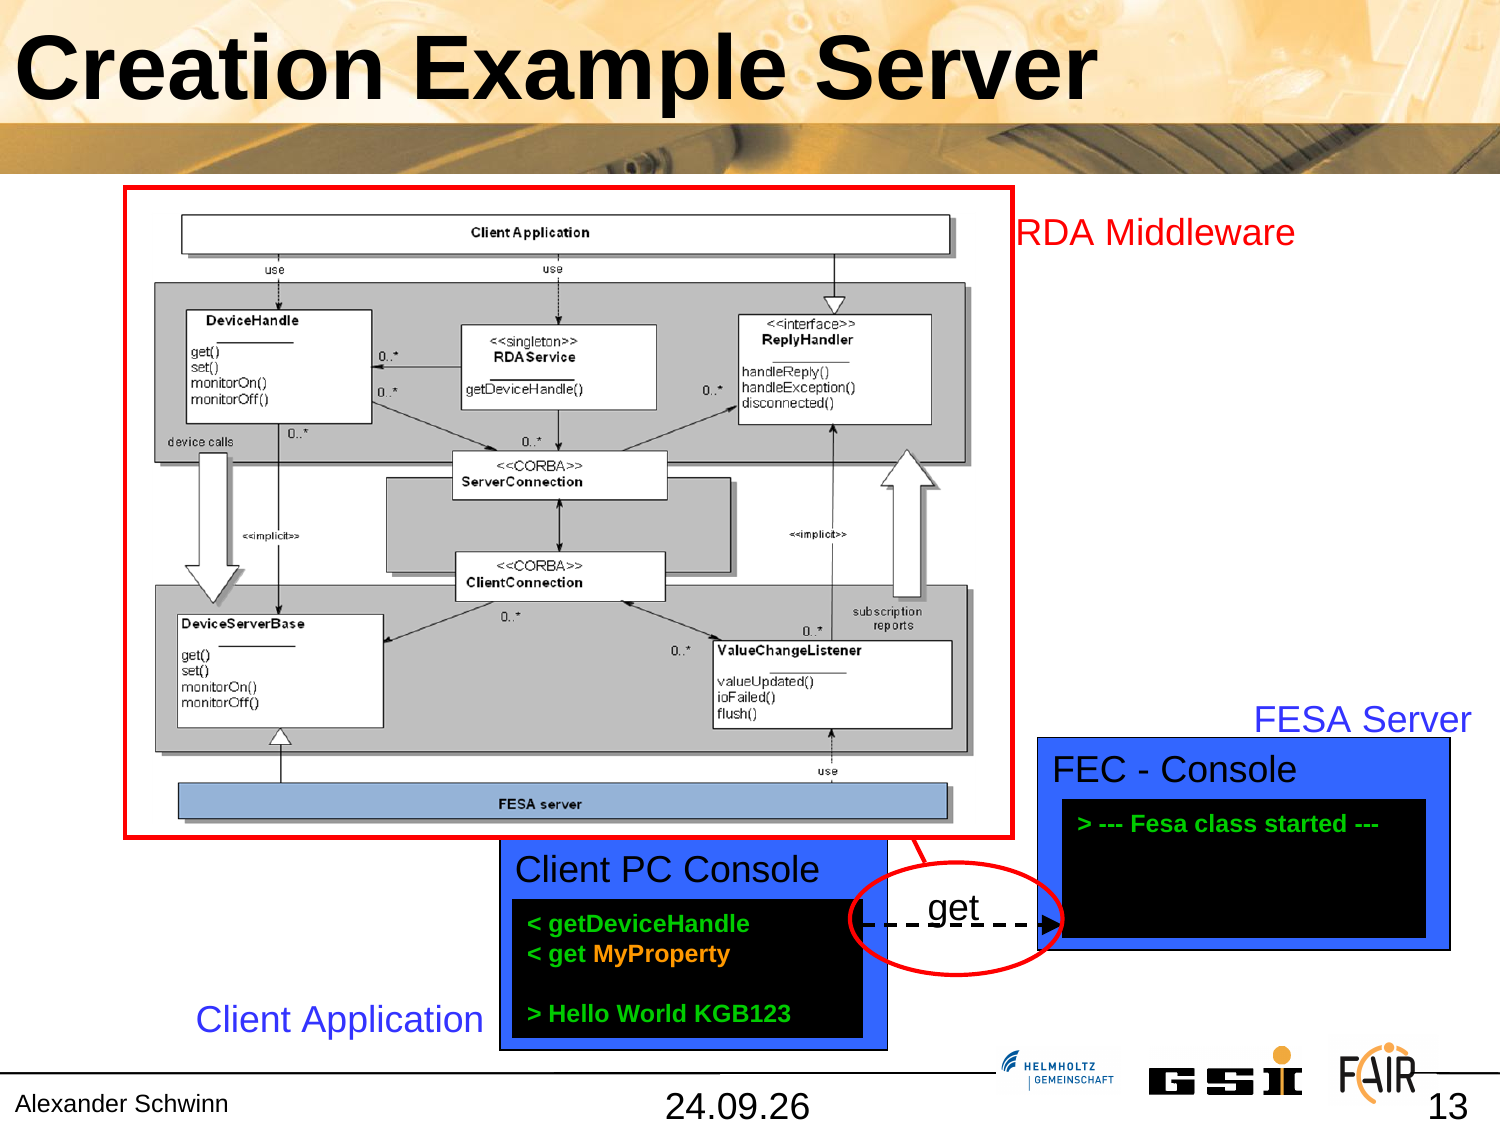

# Creation Example Server
RDA Middleware
FESA Server
FEC - Console
> --- Fesa class started ---
Client PC Console
get
< getDeviceHandle
< get MyProperty
> Hello World KGB123
Client Application
13